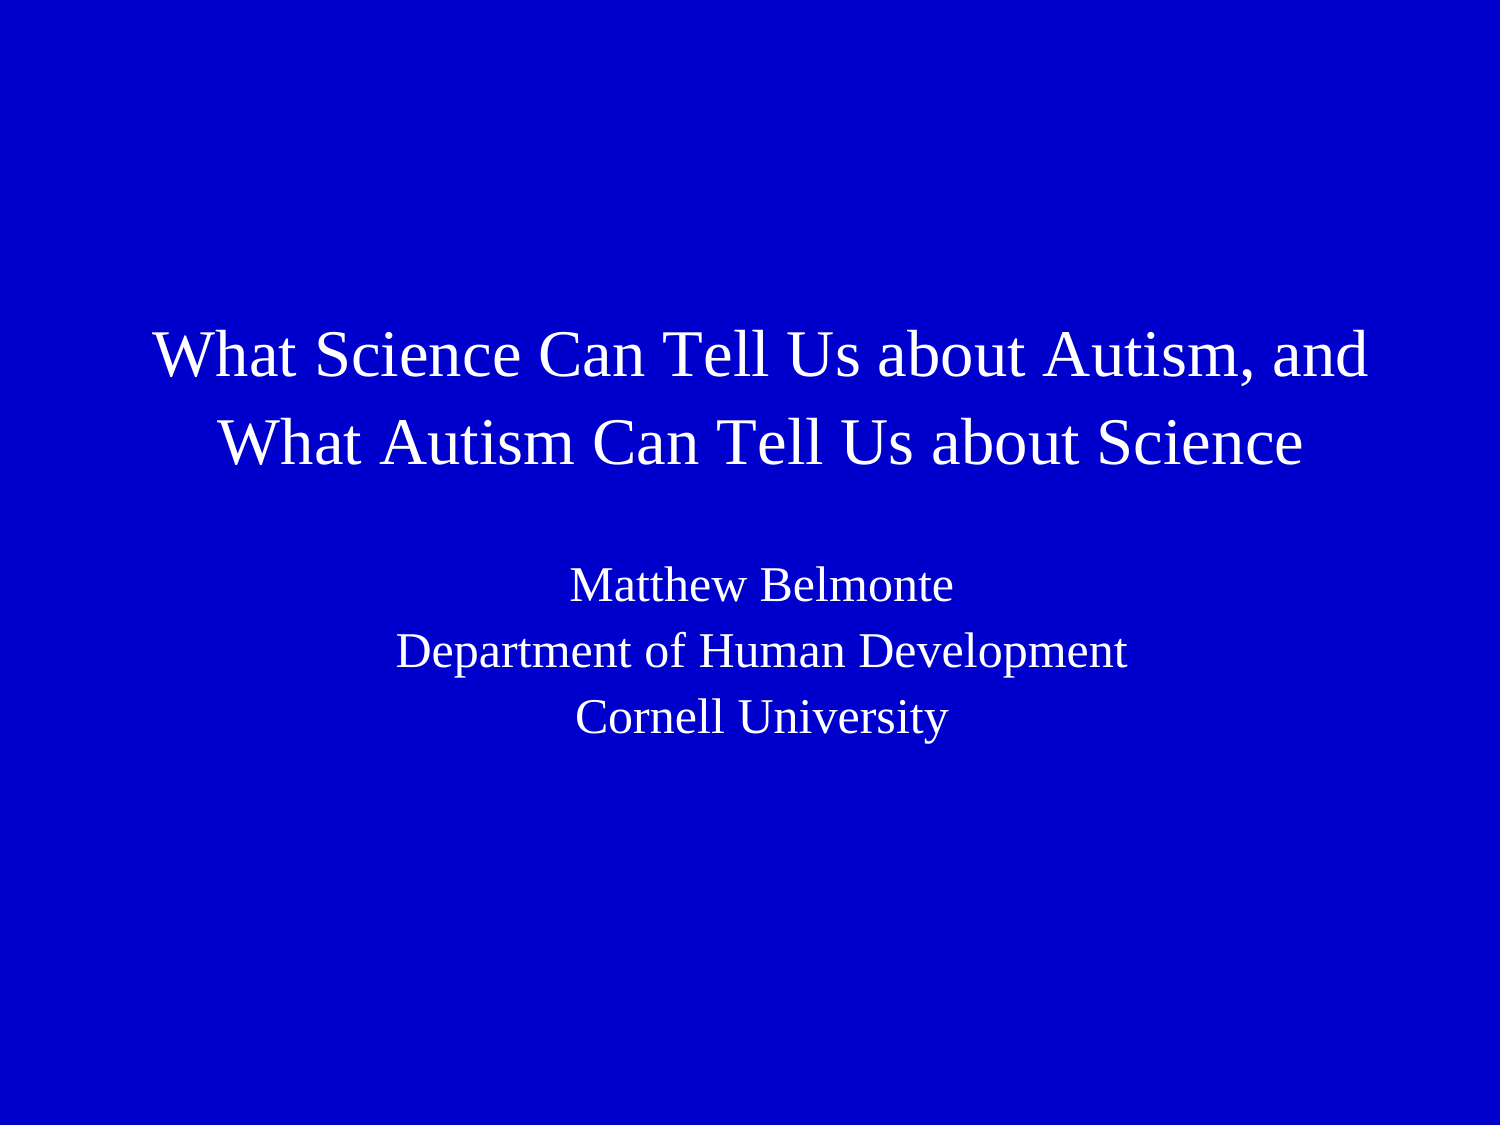

# What Science Can Tell Us about Autism, and What Autism Can Tell Us about Science Matthew Belmonte Department of Human Development Cornell University